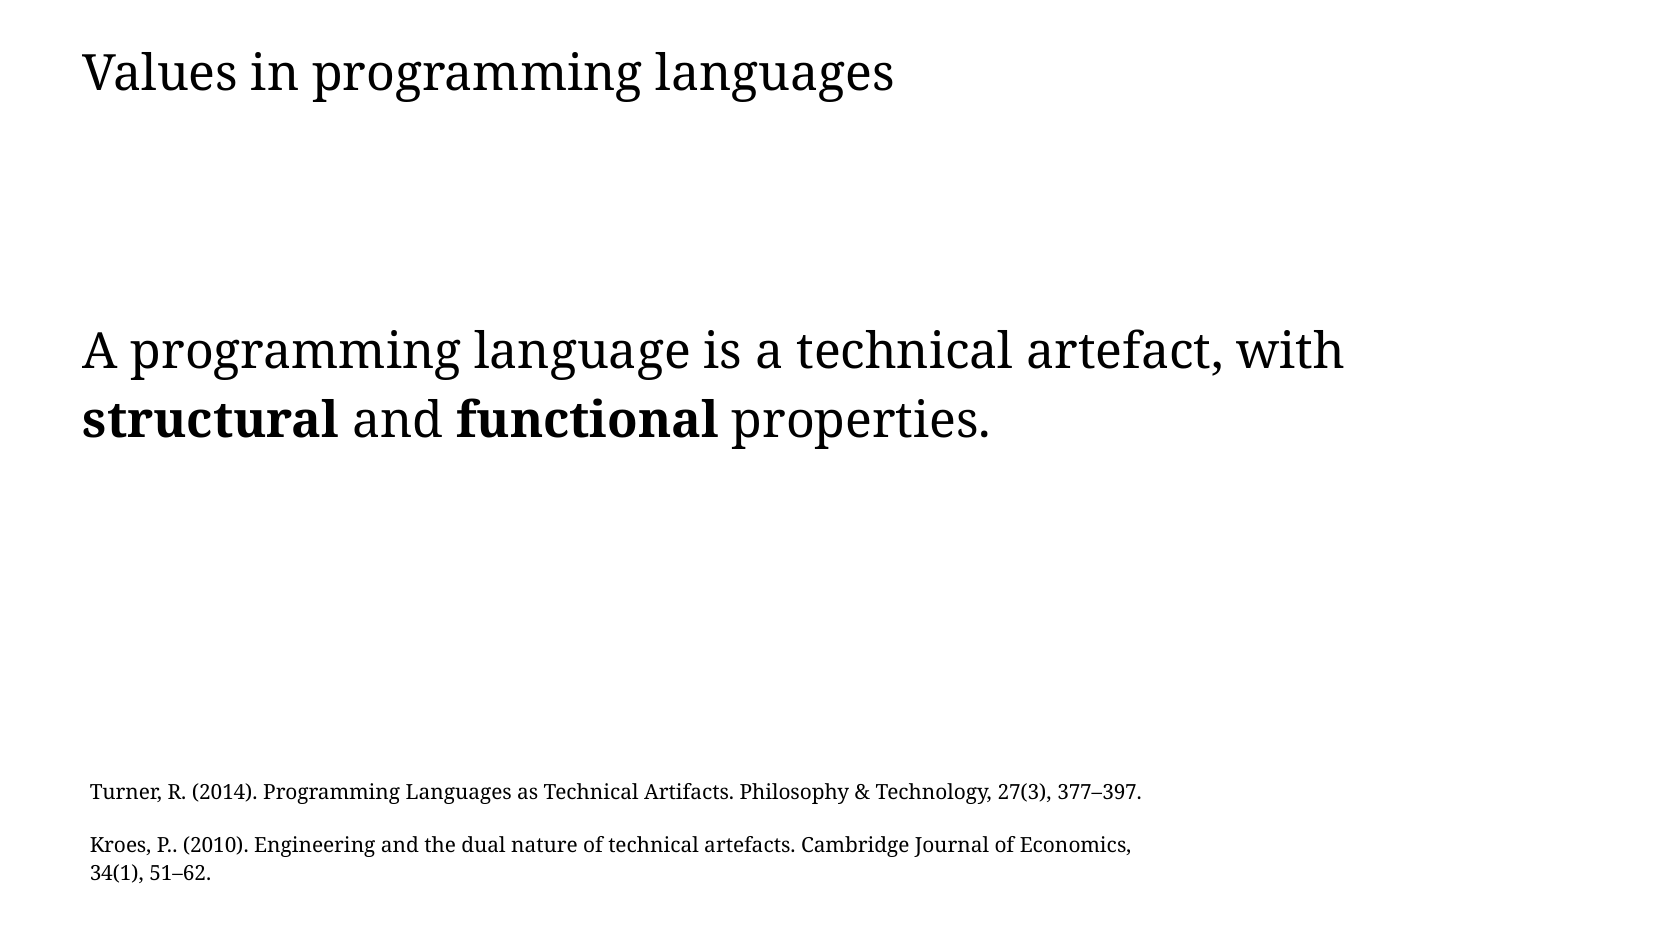

# Values in programming languages
A programming language is a technical artefact, with structural and functional properties.
Turner, R. (2014). Programming Languages as Technical Artifacts. Philosophy & Technology, 27(3), 377–397.
Kroes, P.. (2010). Engineering and the dual nature of technical artefacts. Cambridge Journal of Economics, 34(1), 51–62.